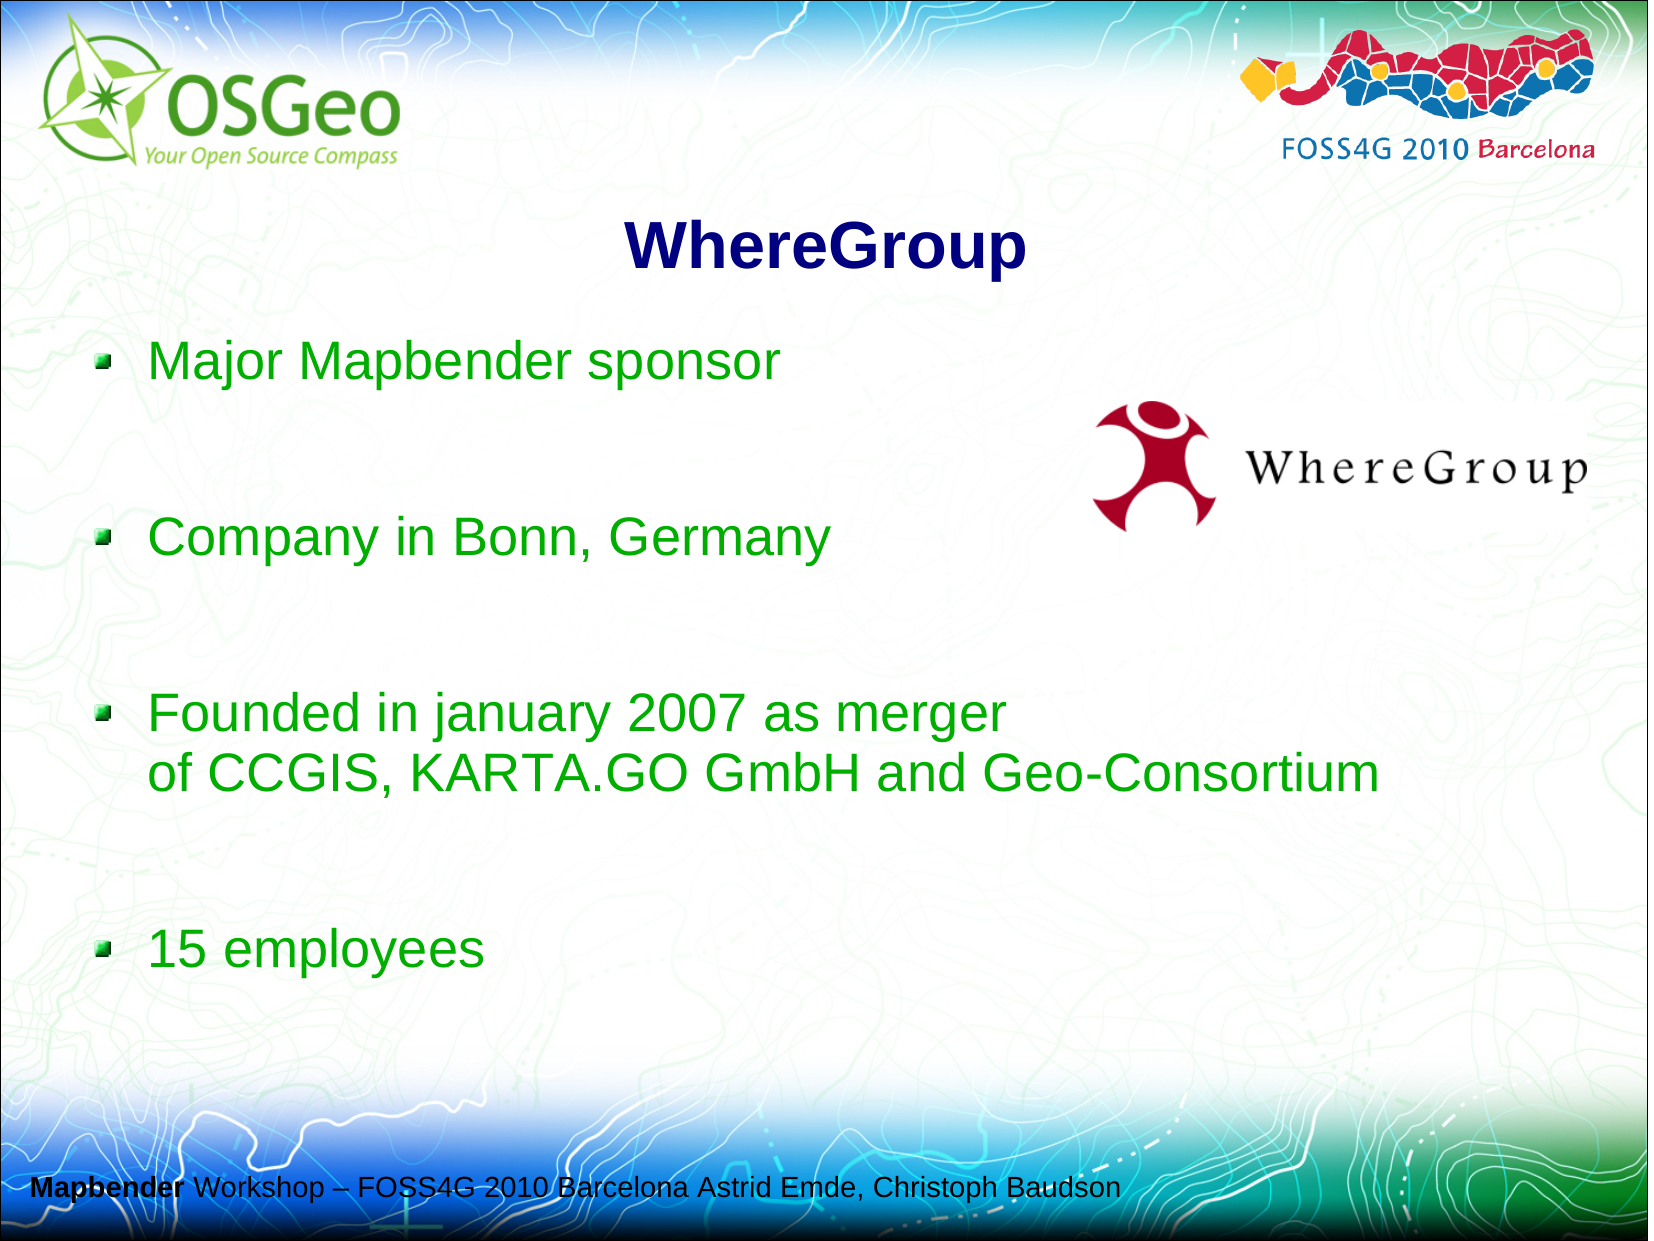

# WhereGroup
Major Mapbender sponsor
Company in Bonn, Germany
Founded in january 2007 as merger
of CCGIS, KARTA.GO GmbH and Geo-Consortium
15 employees